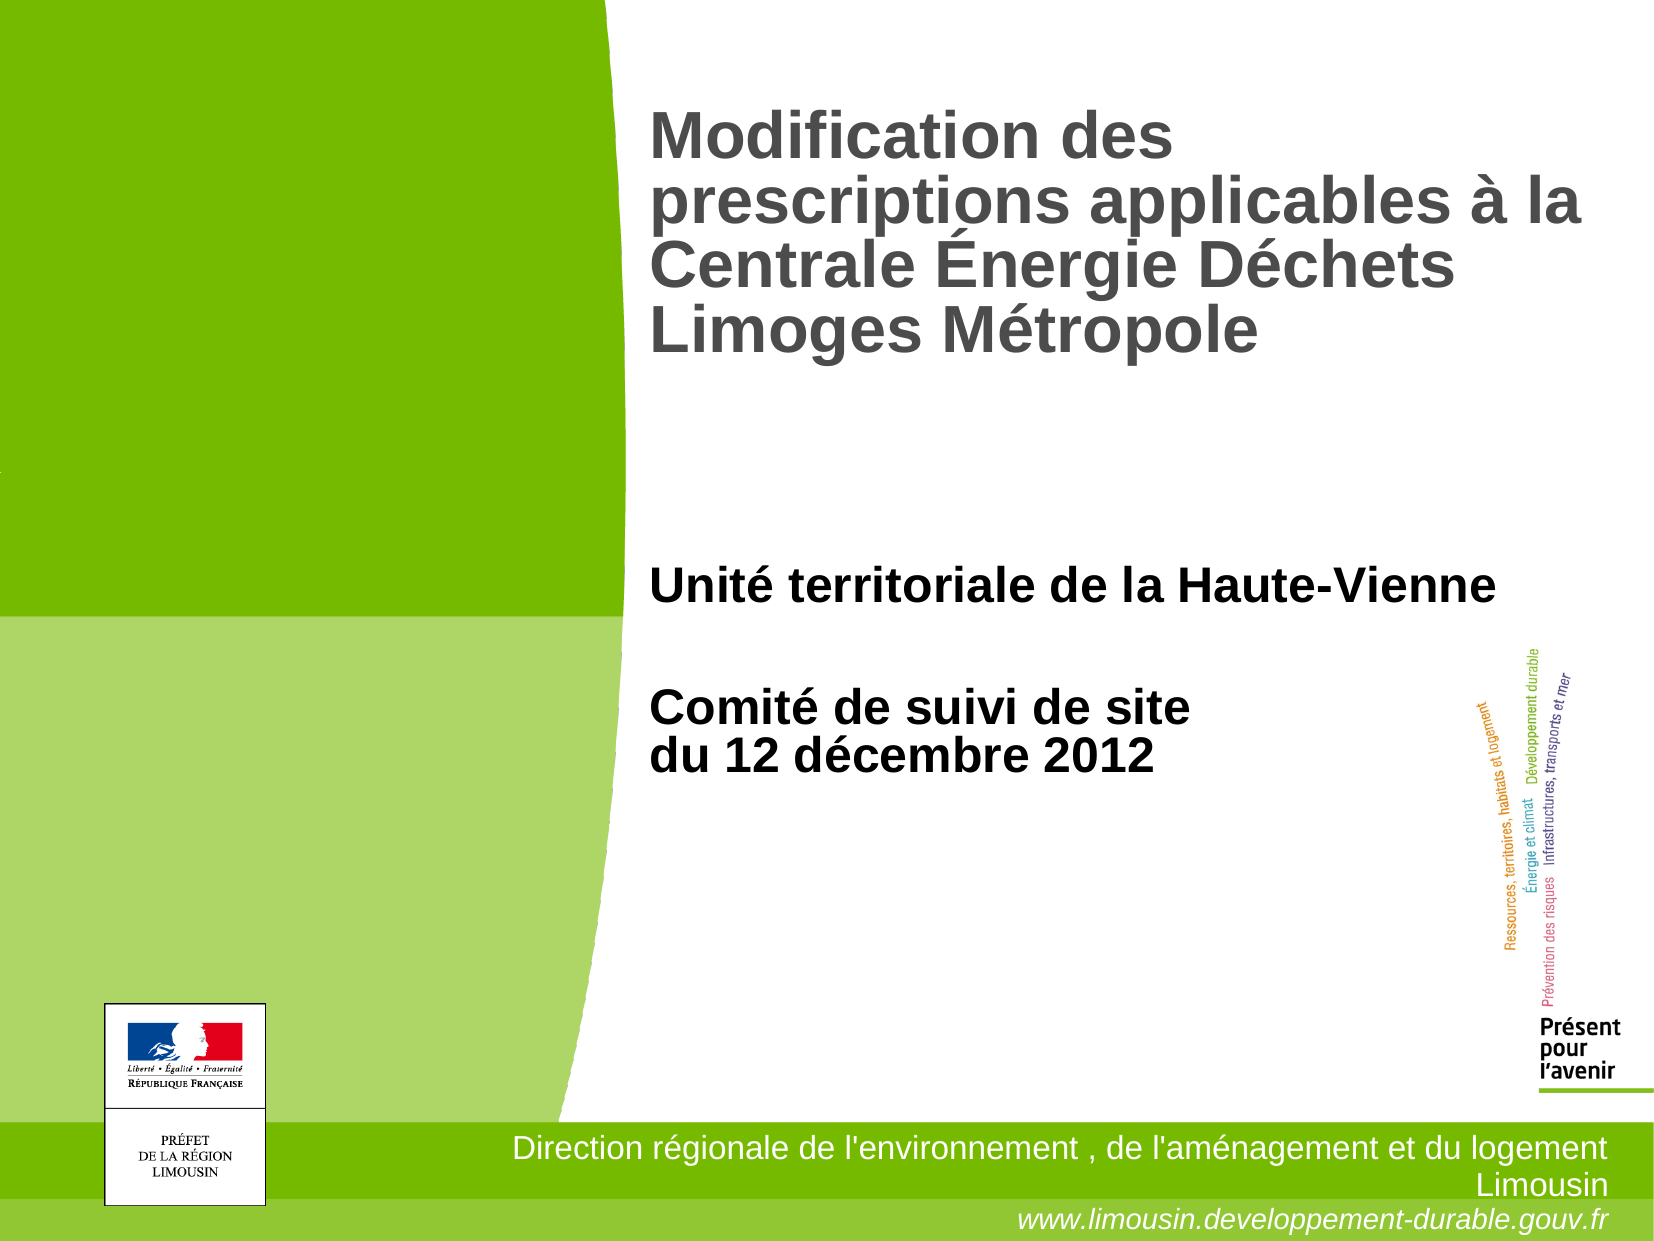

Modification des prescriptions applicables à la Centrale Énergie Déchets Limoges Métropole
#
Unité territoriale de la Haute-Vienne
Comité de suivi de site
du 12 décembre 2012
 Direction régionale de l'environnement , de l'aménagement et du logement
Limousin
www.limousin.developpement-durable.gouv.fr